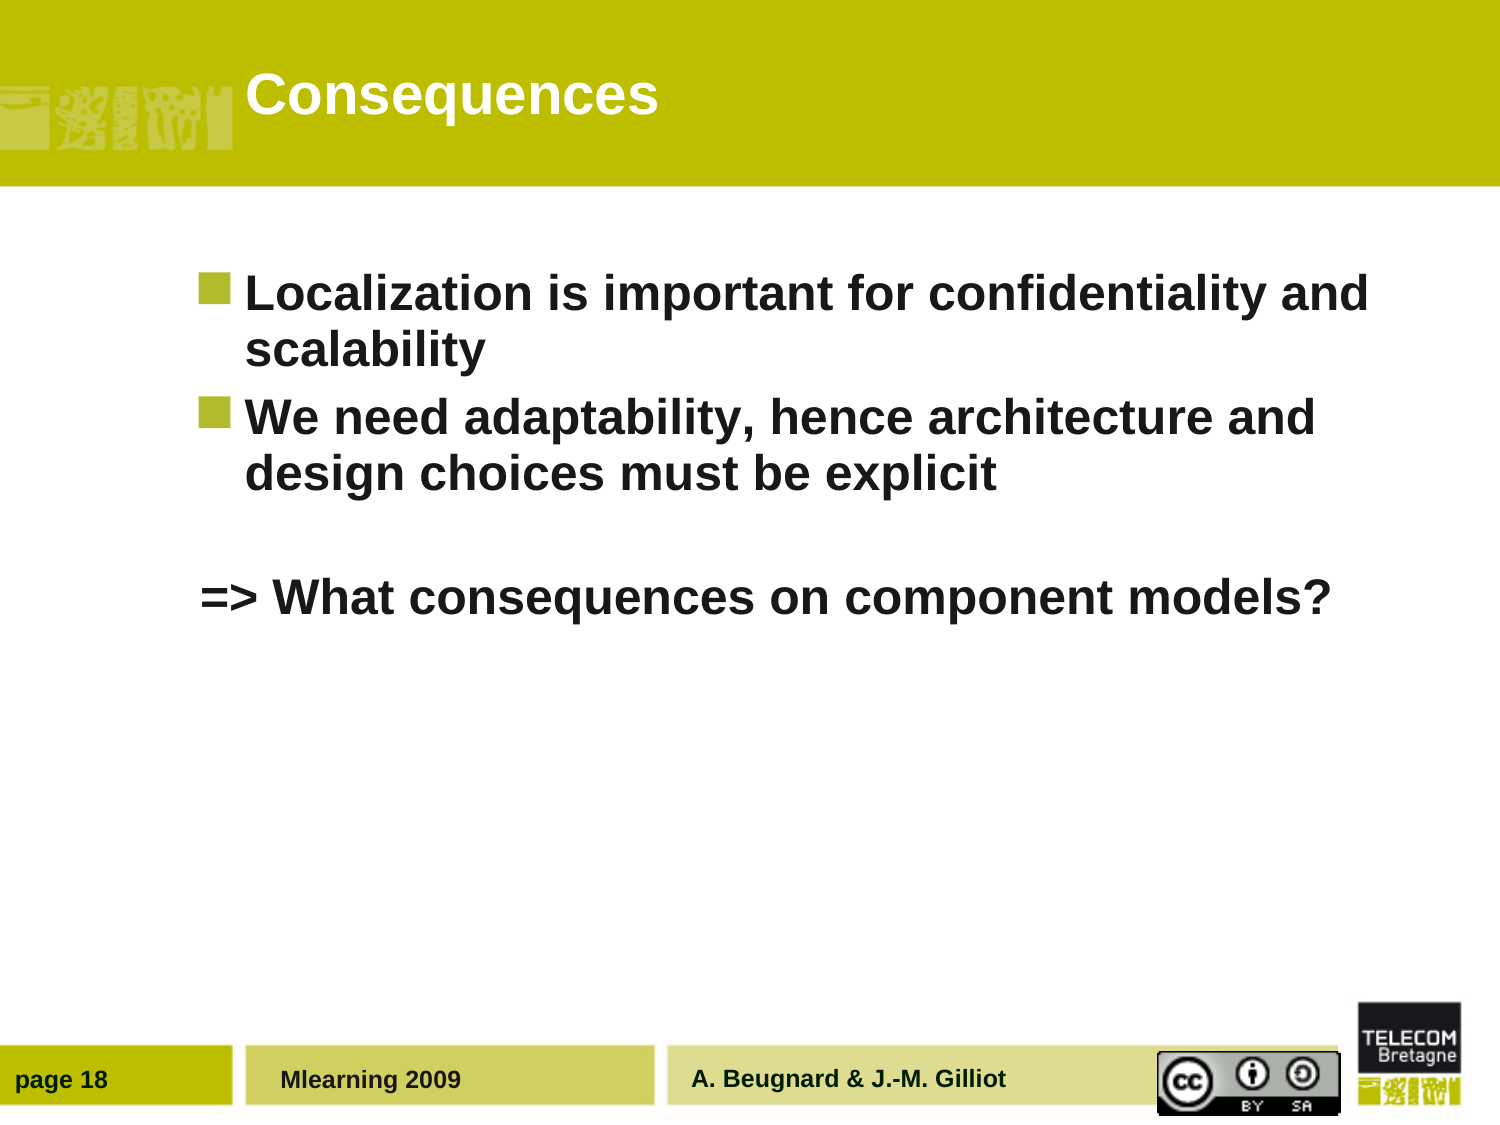

# Consequences
Localization is important for confidentiality and scalability
We need adaptability, hence architecture and design choices must be explicit
=> What consequences on component models?
18